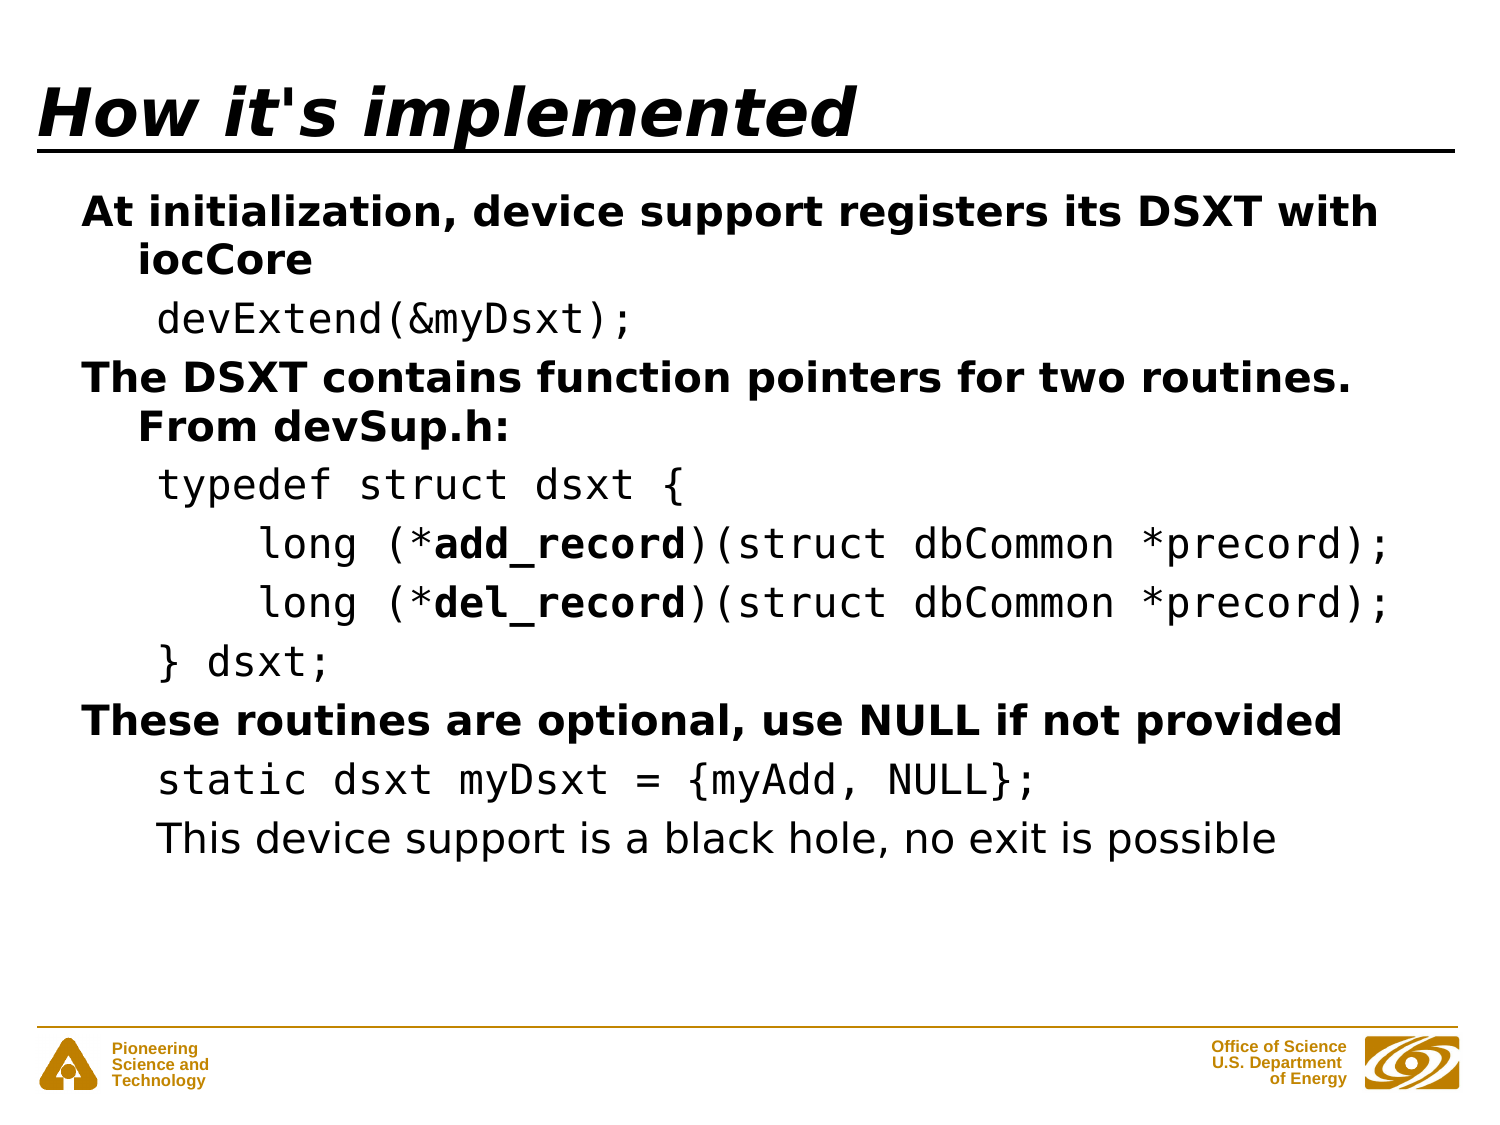

# How it's implemented
At initialization, device support registers its DSXT with iocCore
devExtend(&myDsxt);
The DSXT contains function pointers for two routines. From devSup.h:
typedef struct dsxt {
 long (*add_record)(struct dbCommon *precord);
 long (*del_record)(struct dbCommon *precord);
} dsxt;
These routines are optional, use NULL if not provided
static dsxt myDsxt = {myAdd, NULL};
This device support is a black hole, no exit is possible